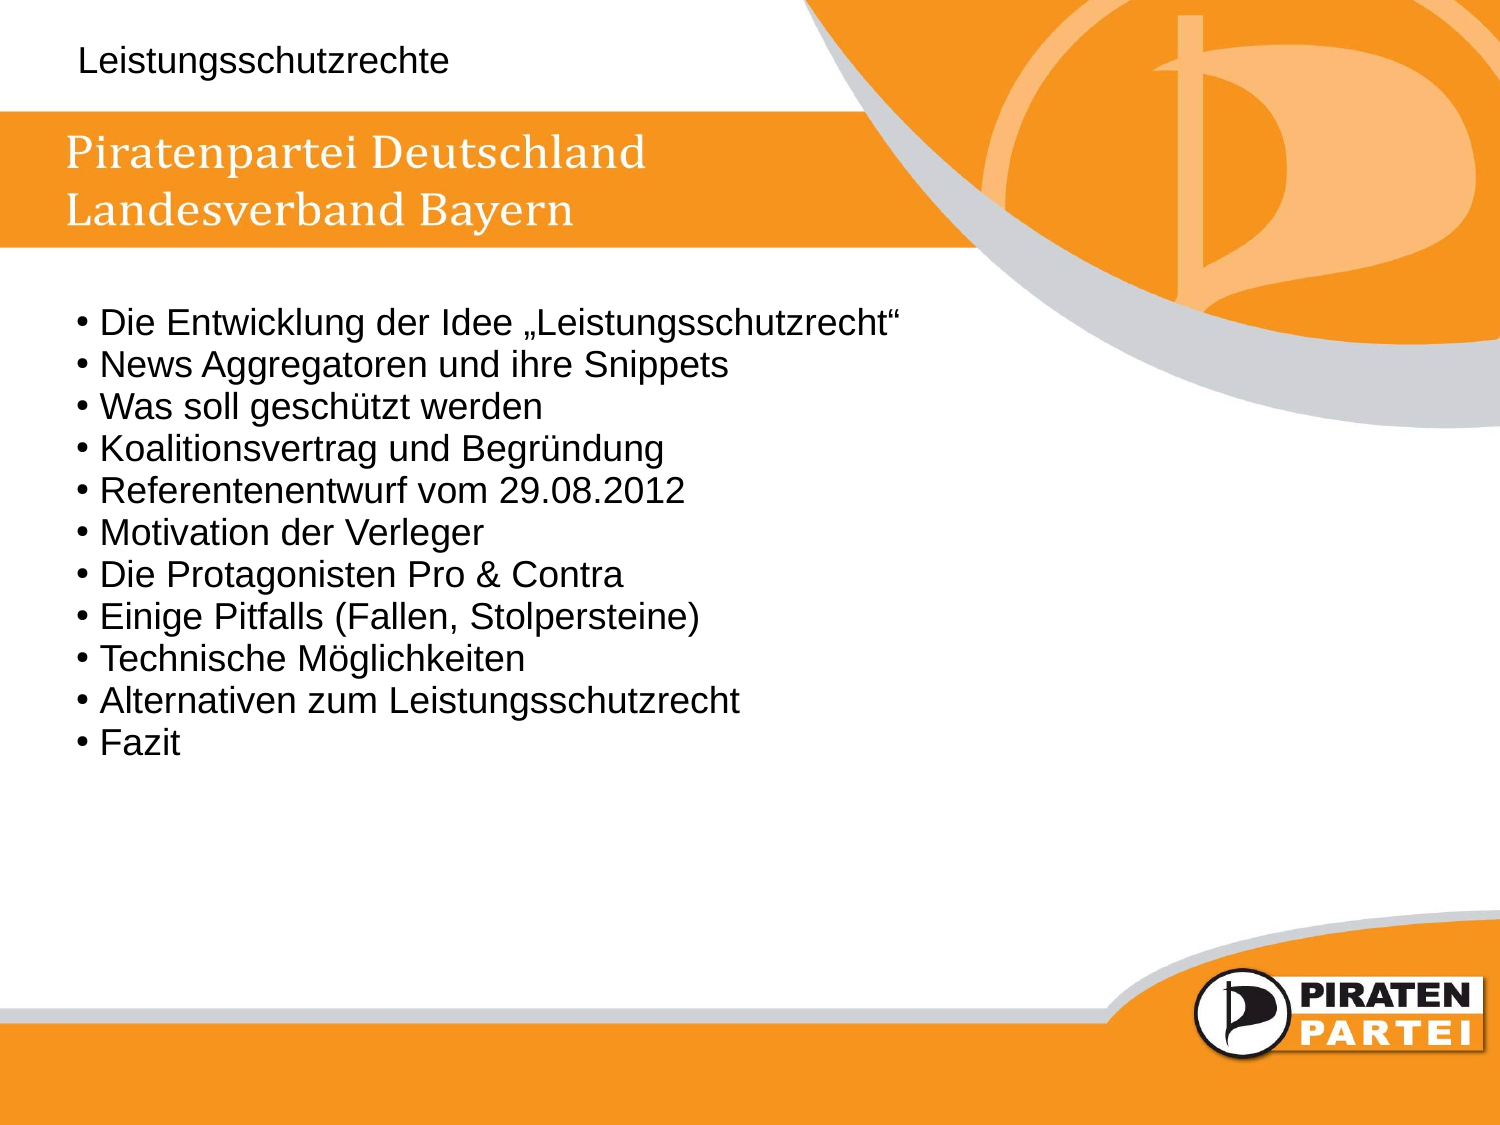

Leistungsschutzrechte
 Die Entwicklung der Idee „Leistungsschutzrecht“
 News Aggregatoren und ihre Snippets
 Was soll geschützt werden
 Koalitionsvertrag und Begründung
 Referentenentwurf vom 29.08.2012
 Motivation der Verleger
 Die Protagonisten Pro & Contra
 Einige Pitfalls (Fallen, Stolpersteine)
 Technische Möglichkeiten
 Alternativen zum Leistungsschutzrecht
 Fazit